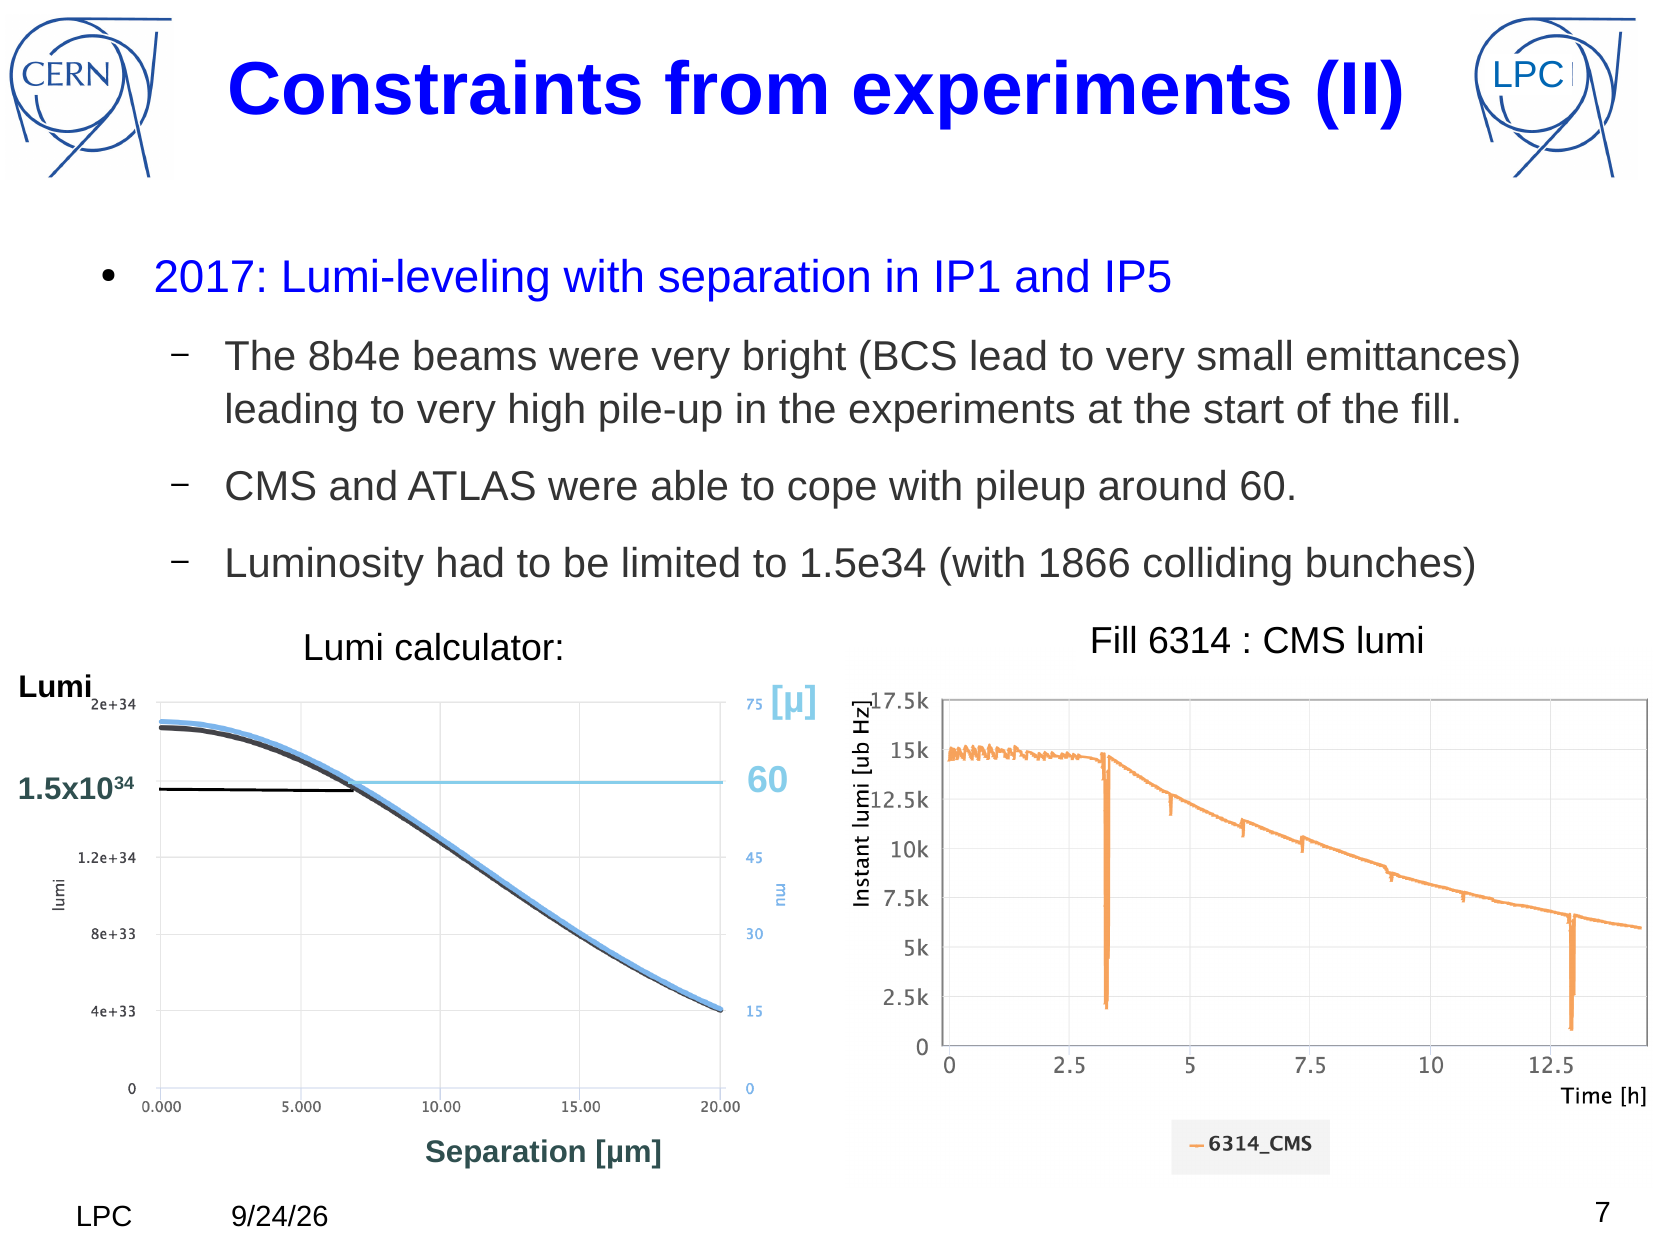

# Constraints from experiments (II)
2017: Lumi-leveling with separation in IP1 and IP5
The 8b4e beams were very bright (BCS lead to very small emittances) leading to very high pile-up in the experiments at the start of the fill.
CMS and ATLAS were able to cope with pileup around 60.
Luminosity had to be limited to 1.5e34 (with 1866 colliding bunches)
Fill 6314 : CMS lumi
Lumi calculator:
[µ]
Lumi
60
1.5x1034
Separation [µm]